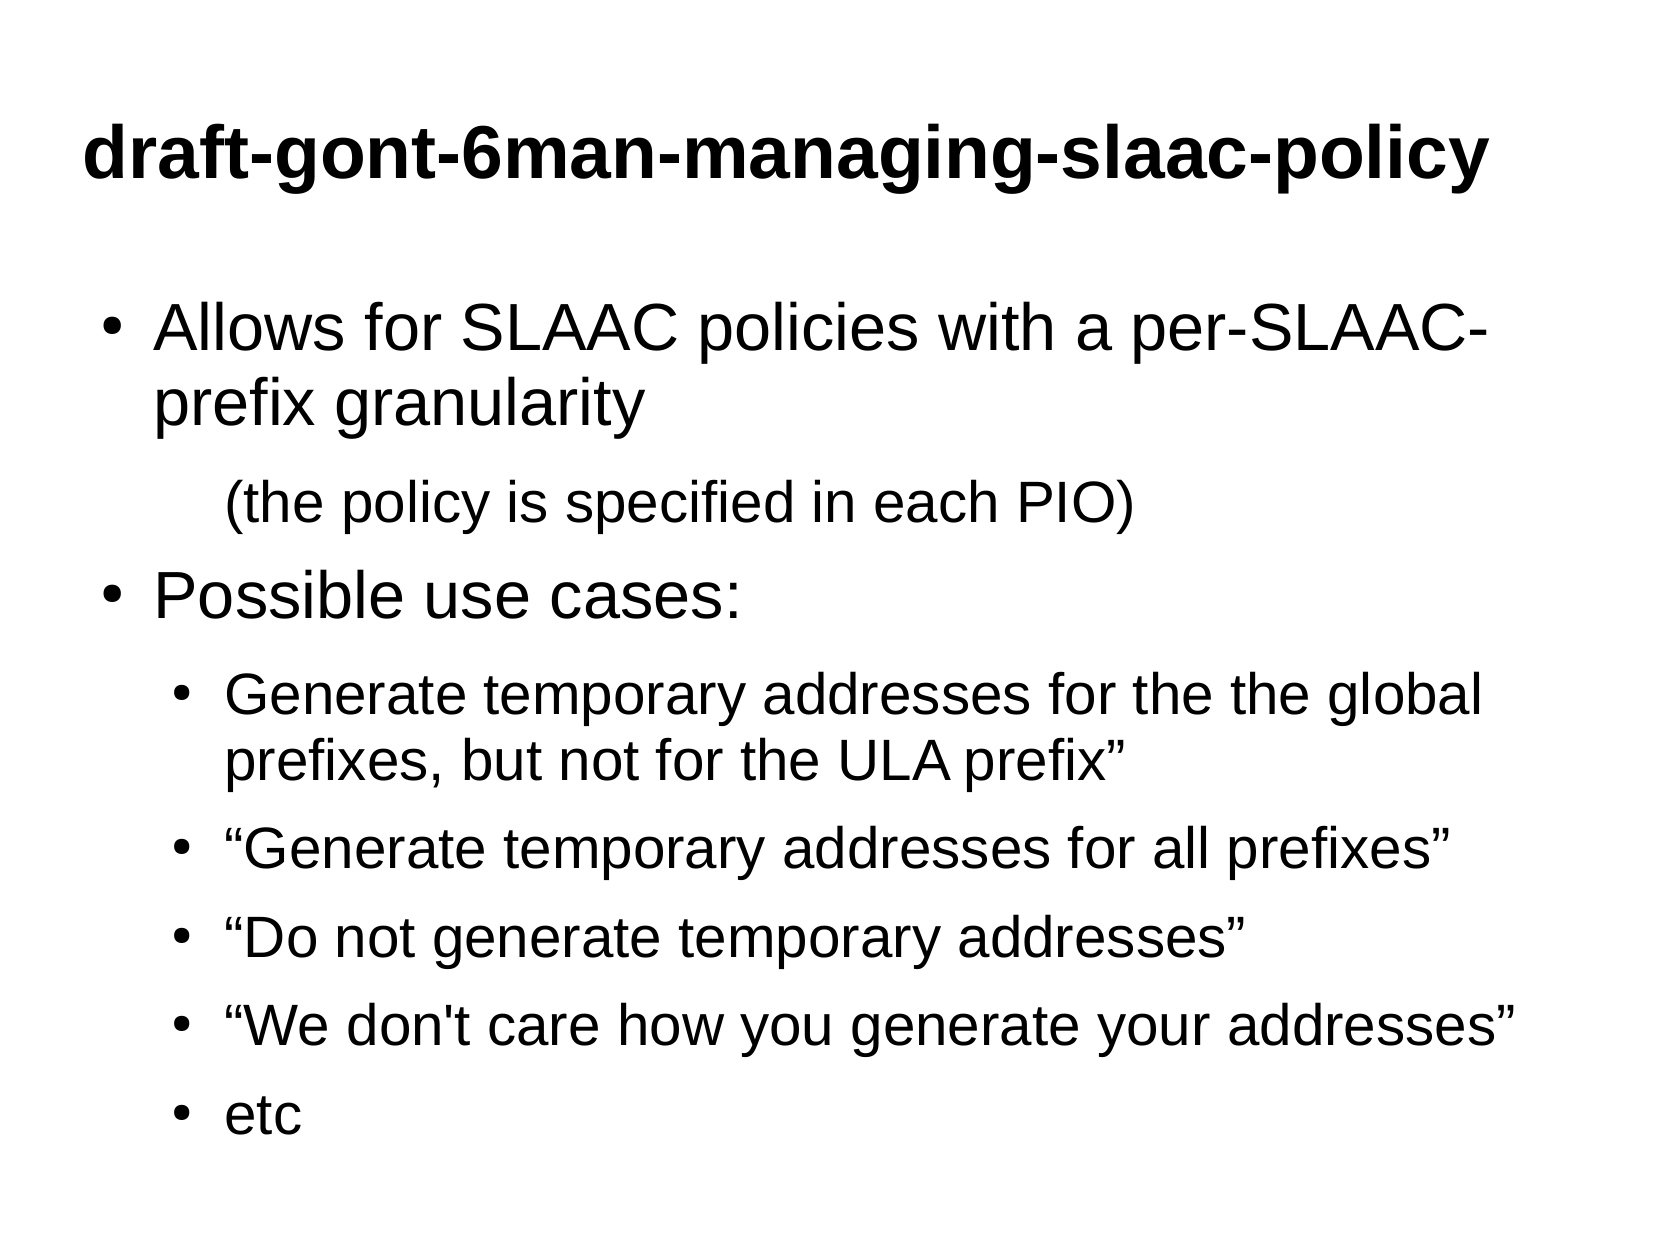

# draft-gont-6man-managing-slaac-policy
Allows for SLAAC policies with a per-SLAAC-prefix granularity
(the policy is specified in each PIO)
Possible use cases:
Generate temporary addresses for the the global prefixes, but not for the ULA prefix”
“Generate temporary addresses for all prefixes”
“Do not generate temporary addresses”
“We don't care how you generate your addresses”
etc